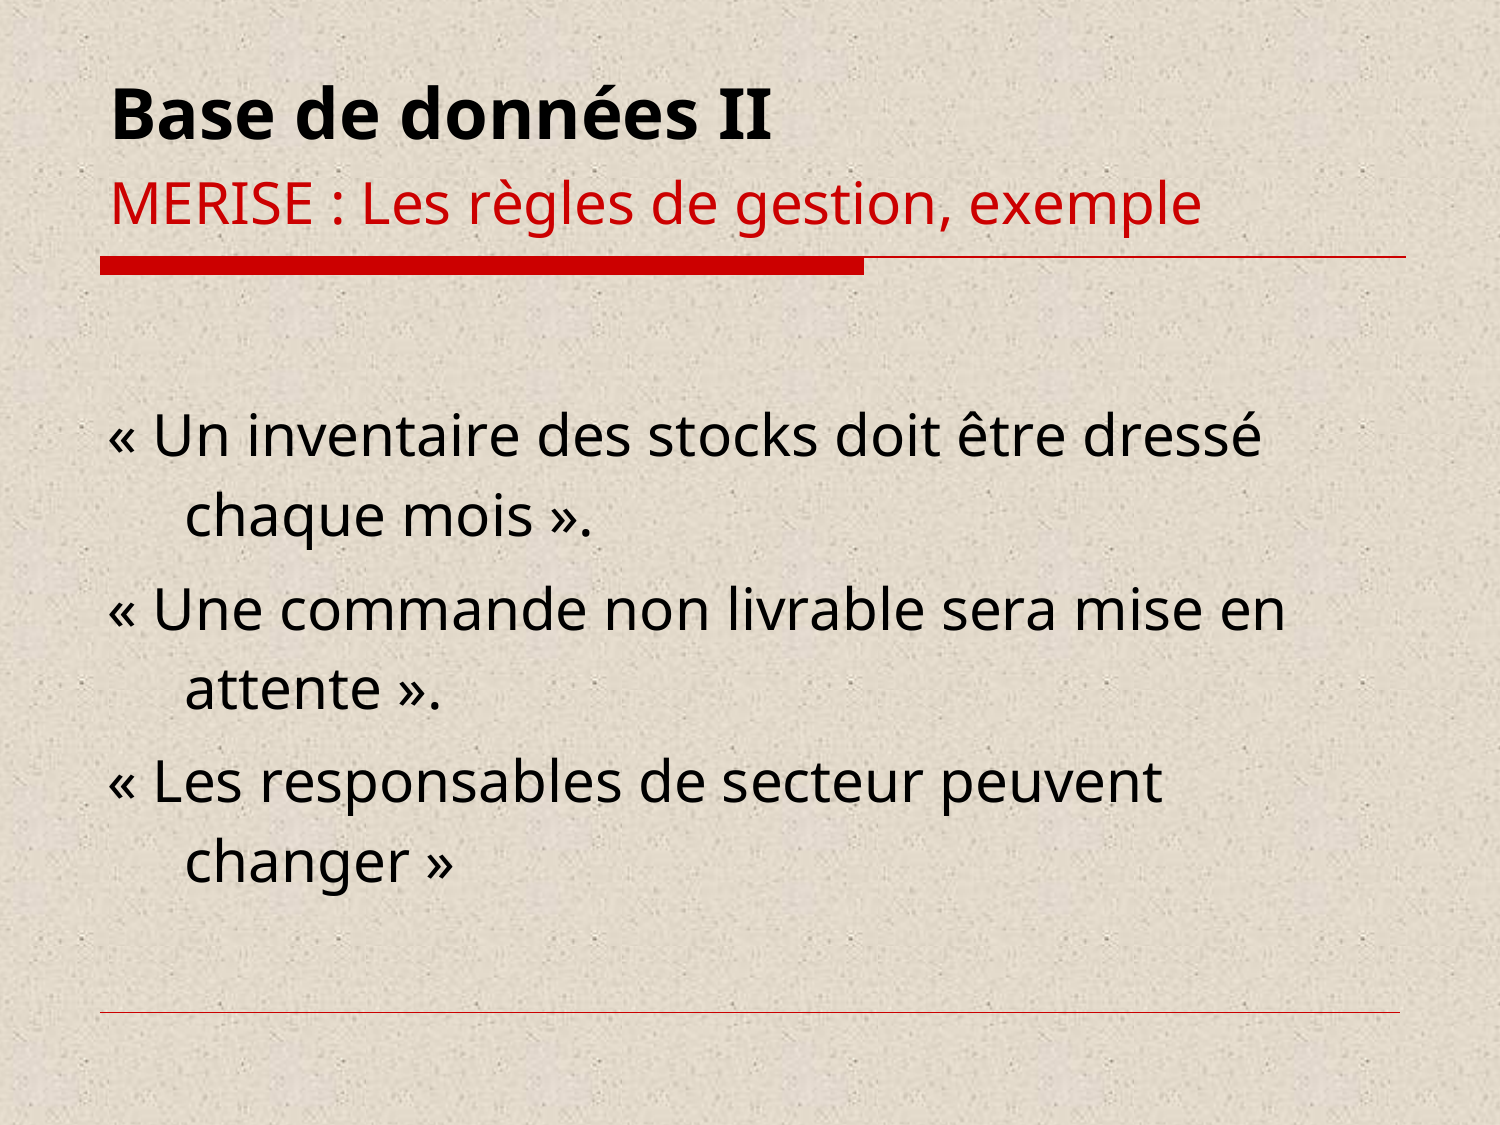

Base de données II
MERISE : Les règles de gestion, exemple
# « Un inventaire des stocks doit être dressé chaque mois ».
« Une commande non livrable sera mise en attente ».
« Les responsables de secteur peuvent changer »